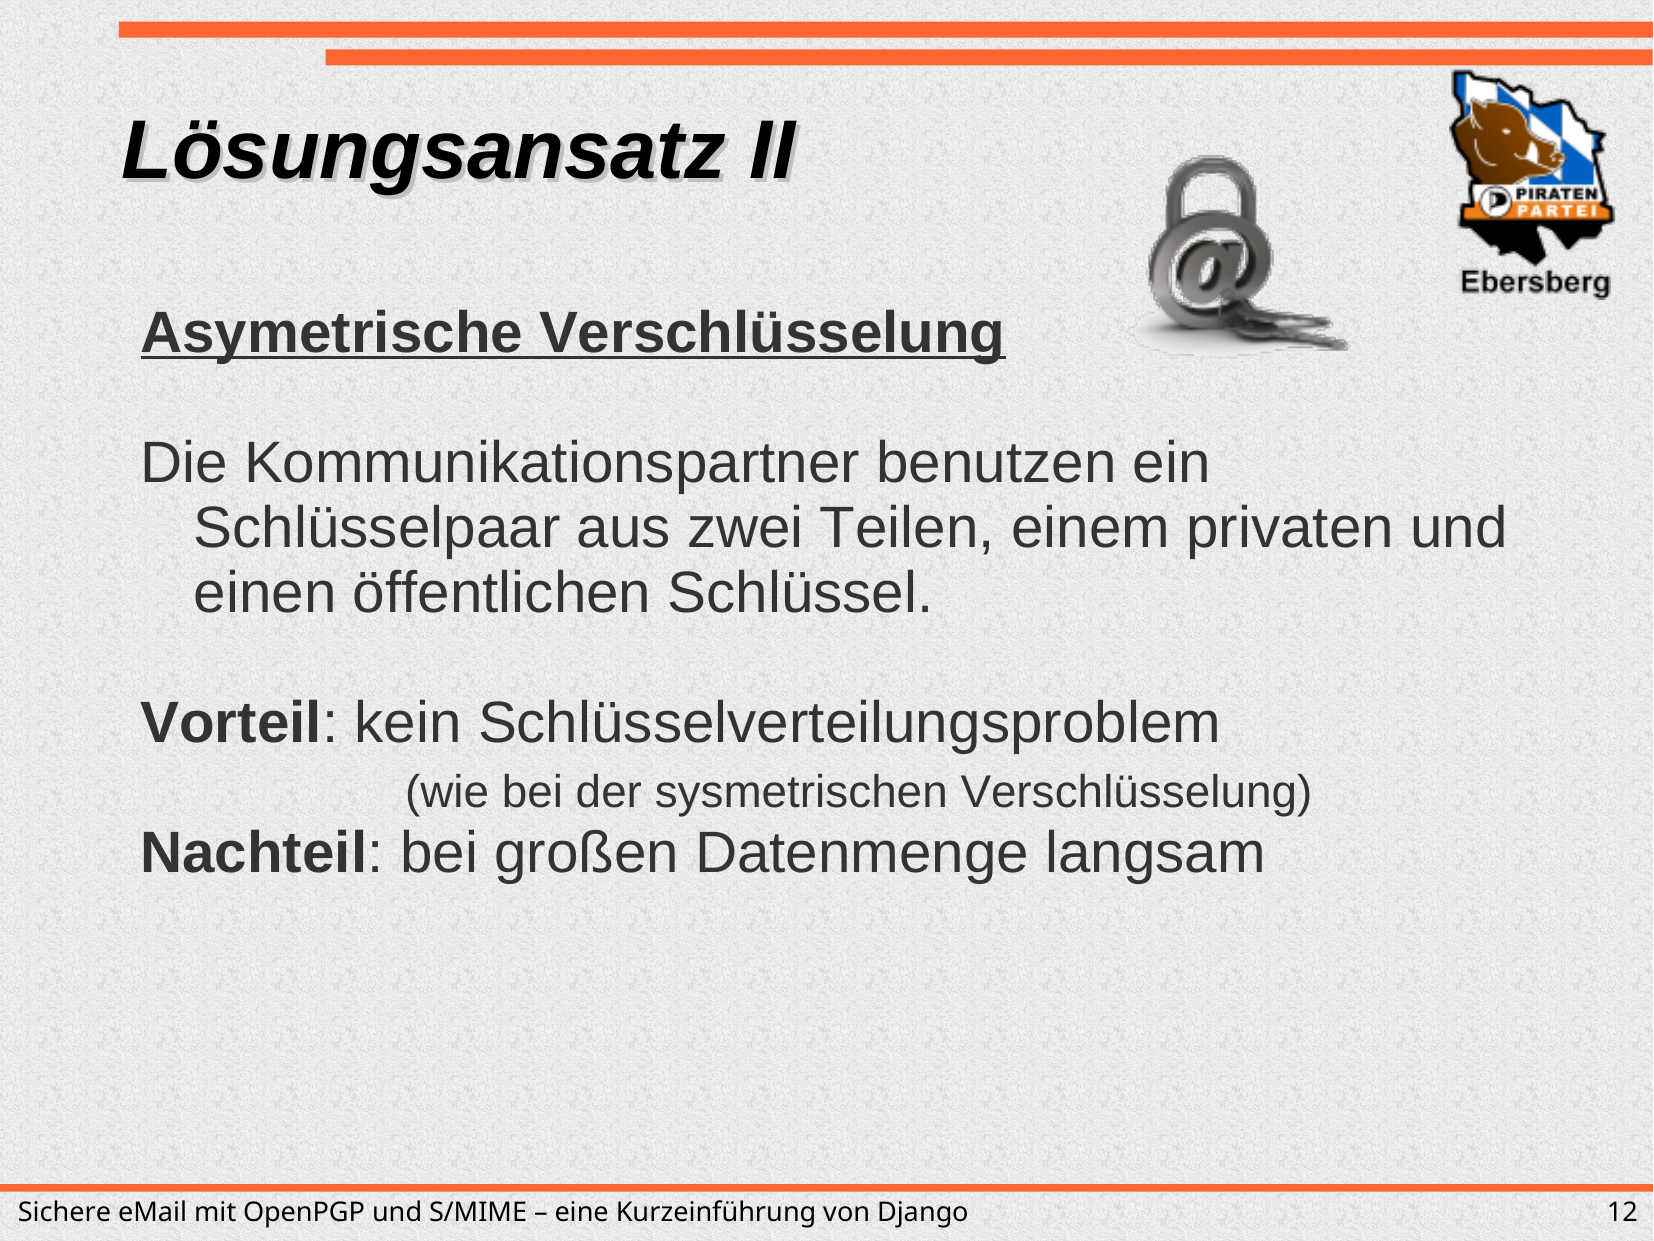

Lösungsansatz II
# Asymetrische Verschlüsselung
Die Kommunikationspartner benutzen ein Schlüsselpaar aus zwei Teilen, einem privaten und einen öffentlichen Schlüssel.
Vorteil: kein Schlüsselverteilungsproblem
 (wie bei der sysmetrischen Verschlüsselung)
Nachteil: bei großen Datenmenge langsam